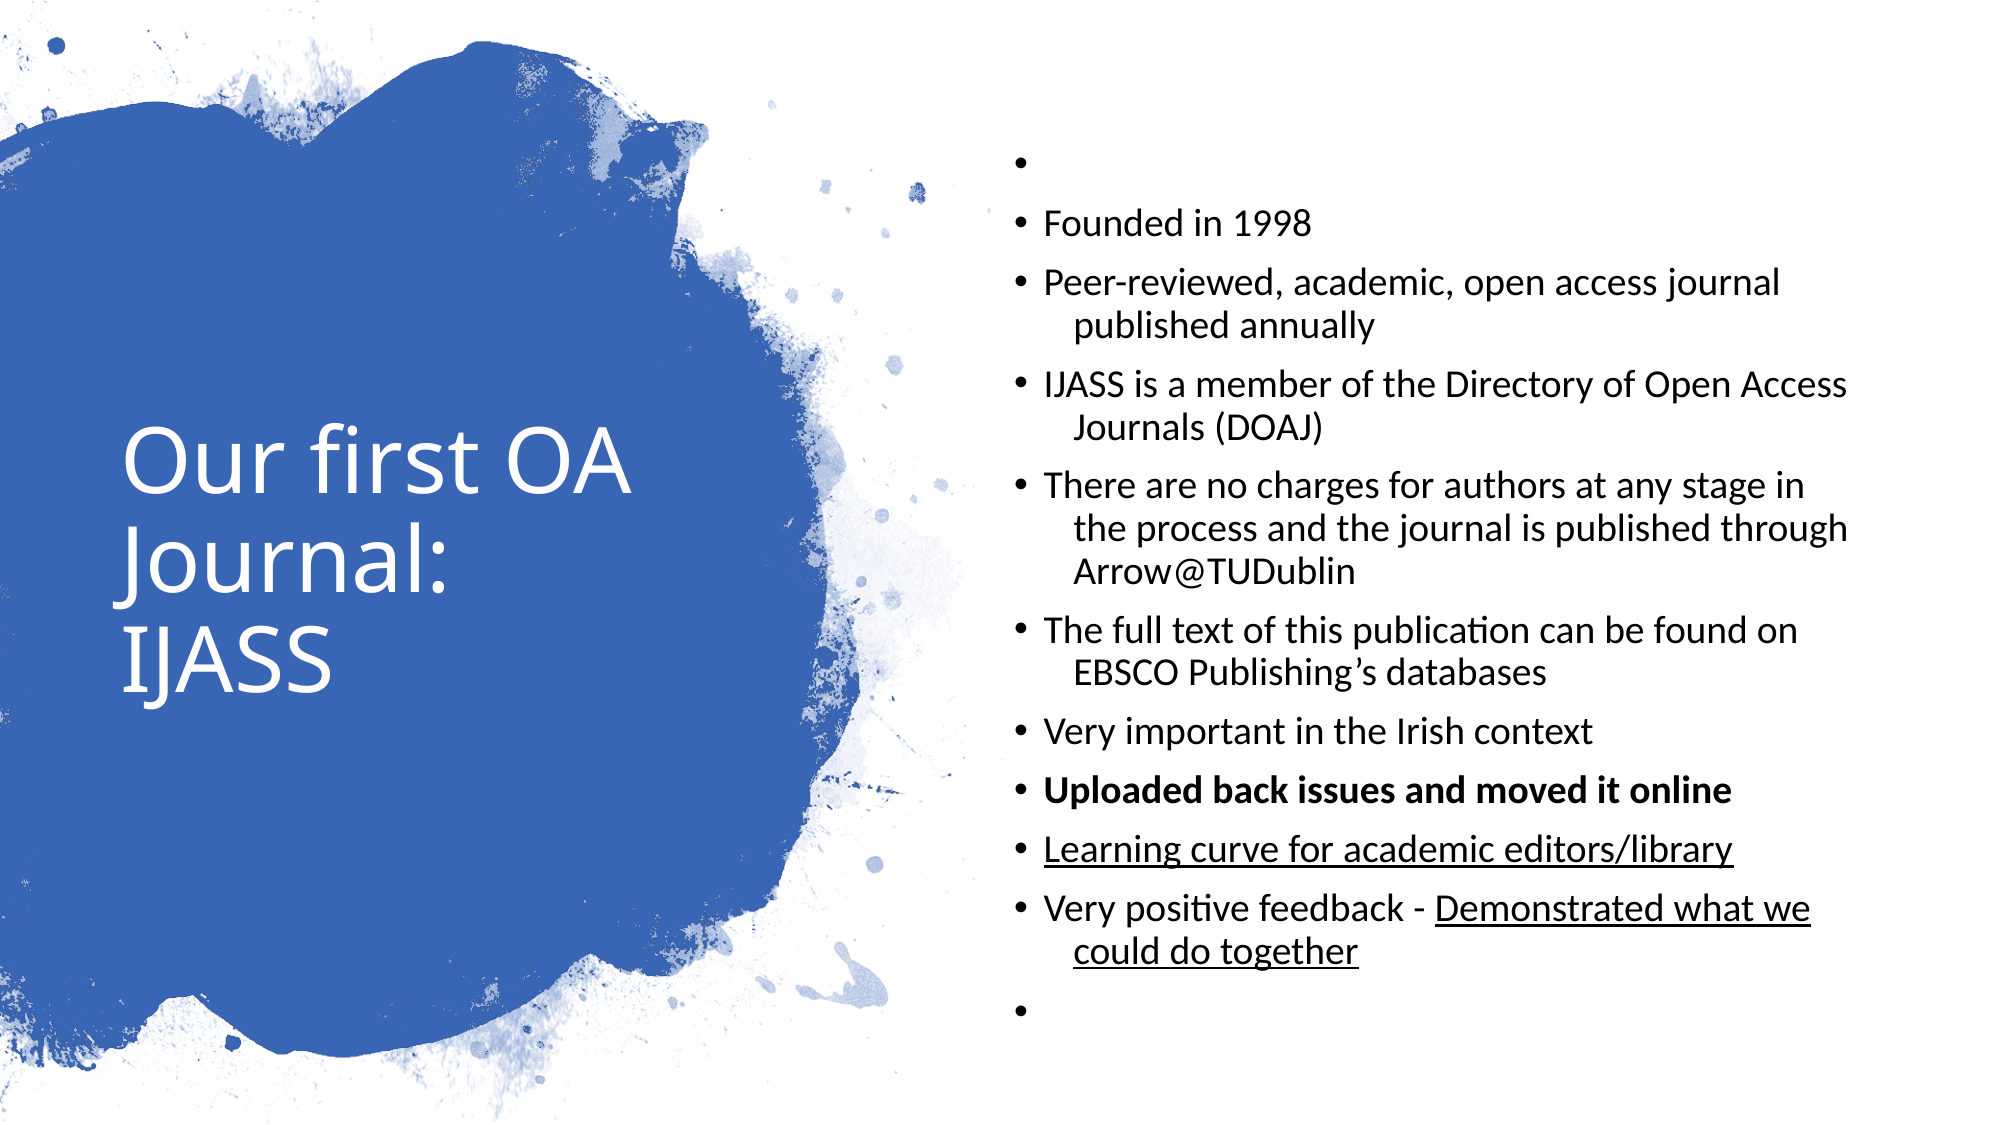

Founded in 1998
Peer-reviewed, academic, open access journal published annually
IJASS is a member of the Directory of Open Access Journals (DOAJ)
There are no charges for authors at any stage in the process and the journal is published through Arrow@TUDublin
The full text of this publication can be found on EBSCO Publishing’s databases
Very important in the Irish context
Uploaded back issues and moved it online
Learning curve for academic editors/library
Very positive feedback - Demonstrated what we could do together
# Our first OA Journal: IJASS